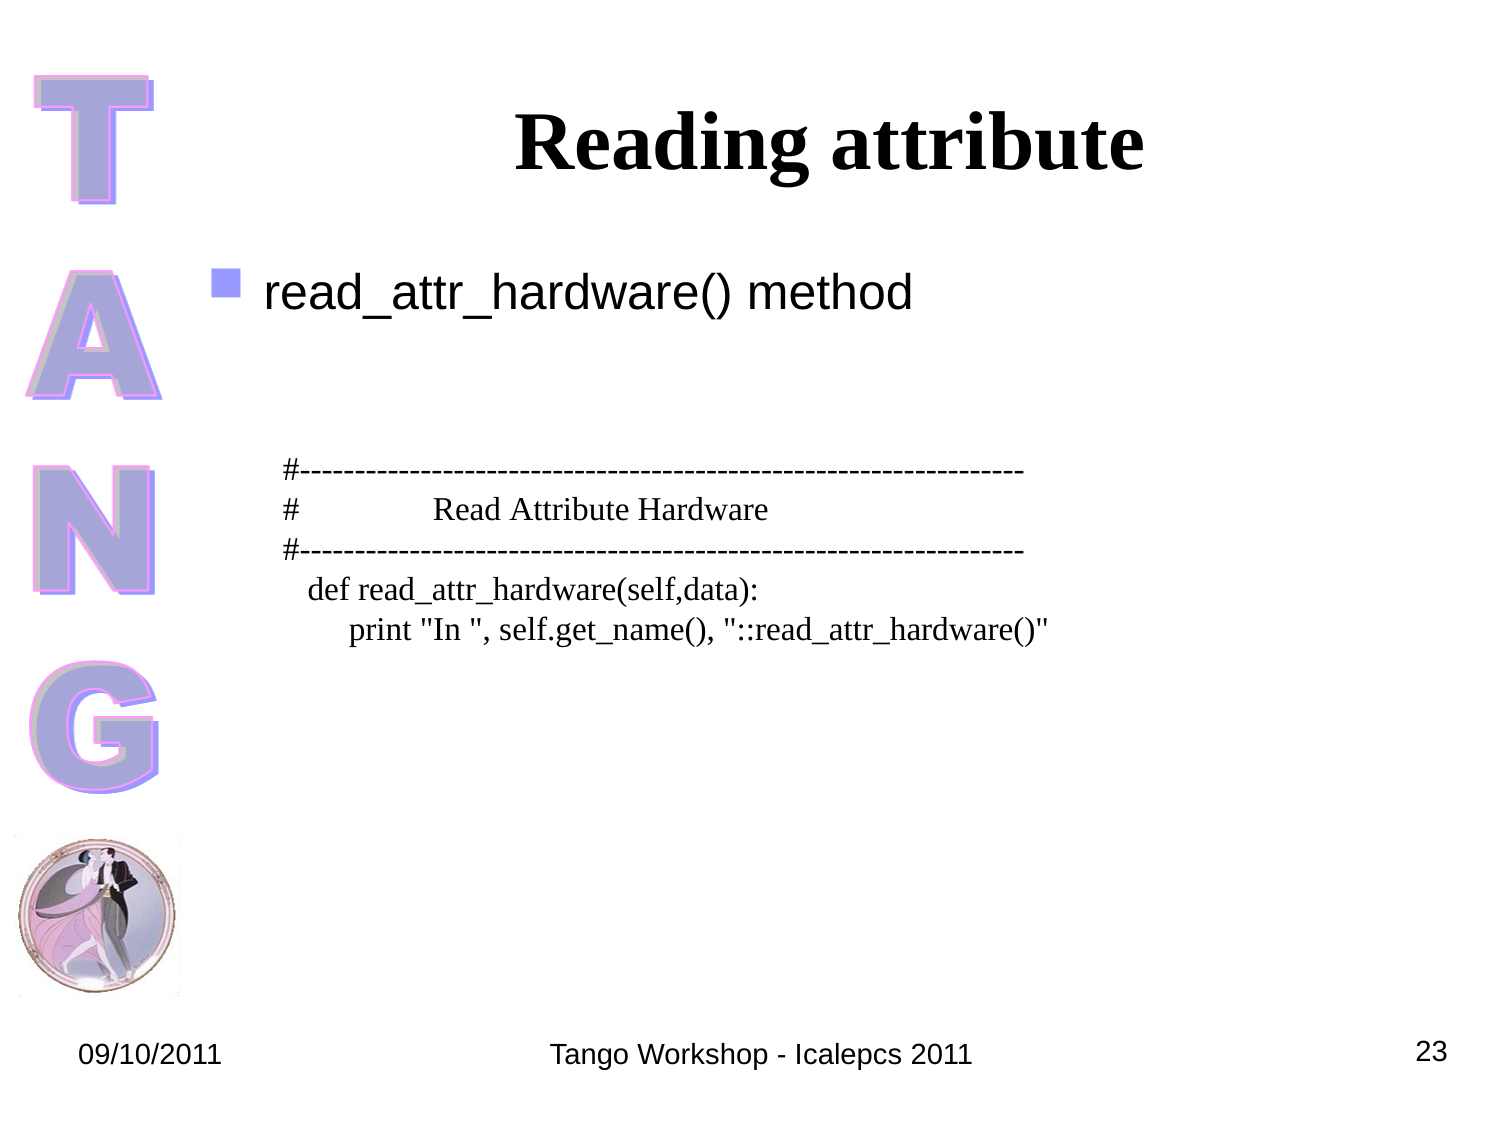

# Reading attribute
read_attr_hardware() method
#------------------------------------------------------------------
#	Read Attribute Hardware
#------------------------------------------------------------------
 def read_attr_hardware(self,data):
 print "In ", self.get_name(), "::read_attr_hardware()"
23
09/10/2011
Tango workshop - Icalepcs 2011